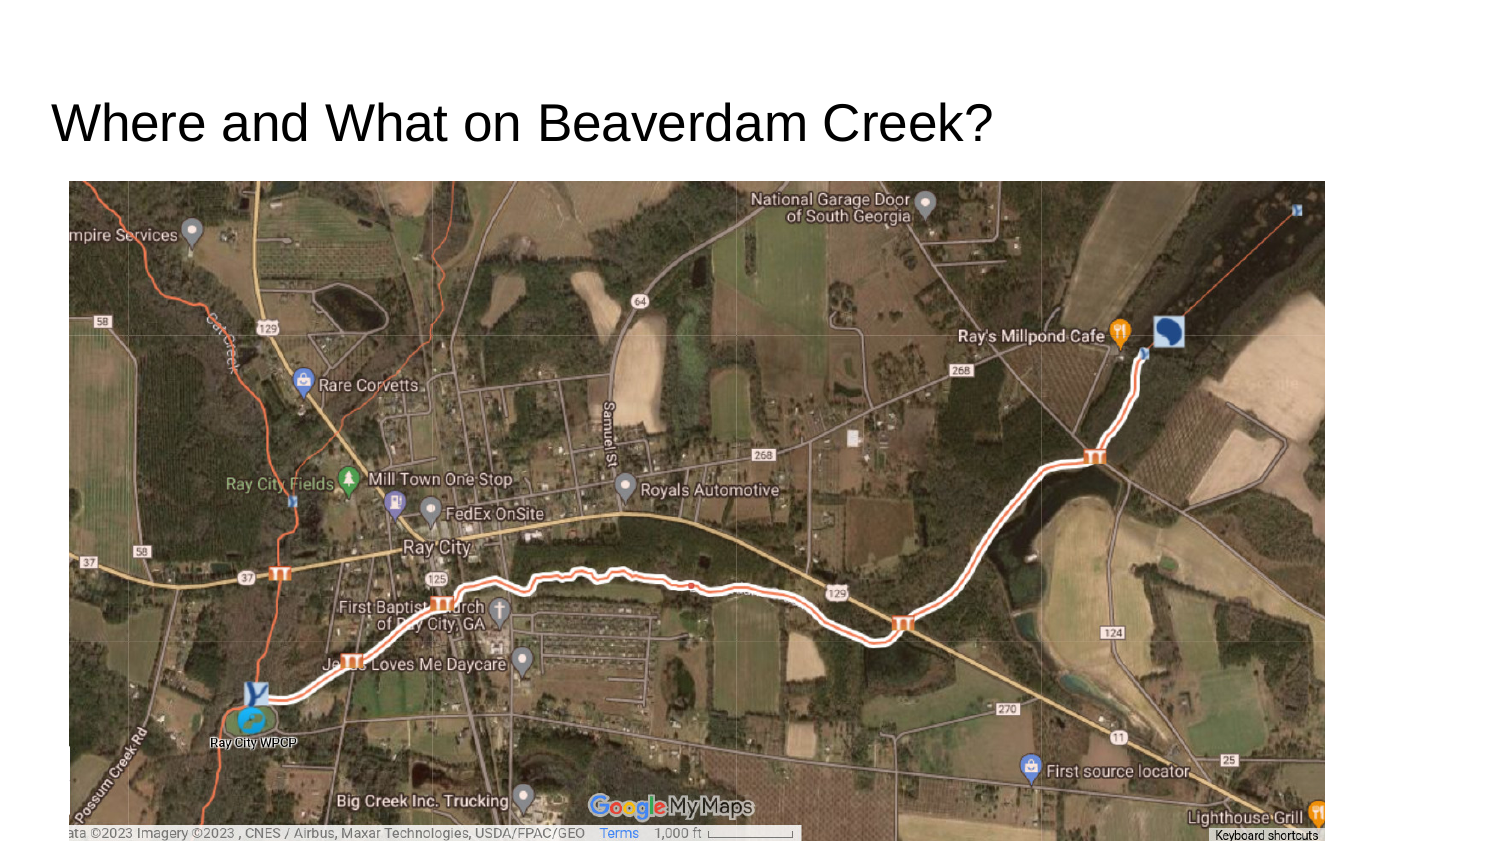

# Where and What on Beaverdam Creek?